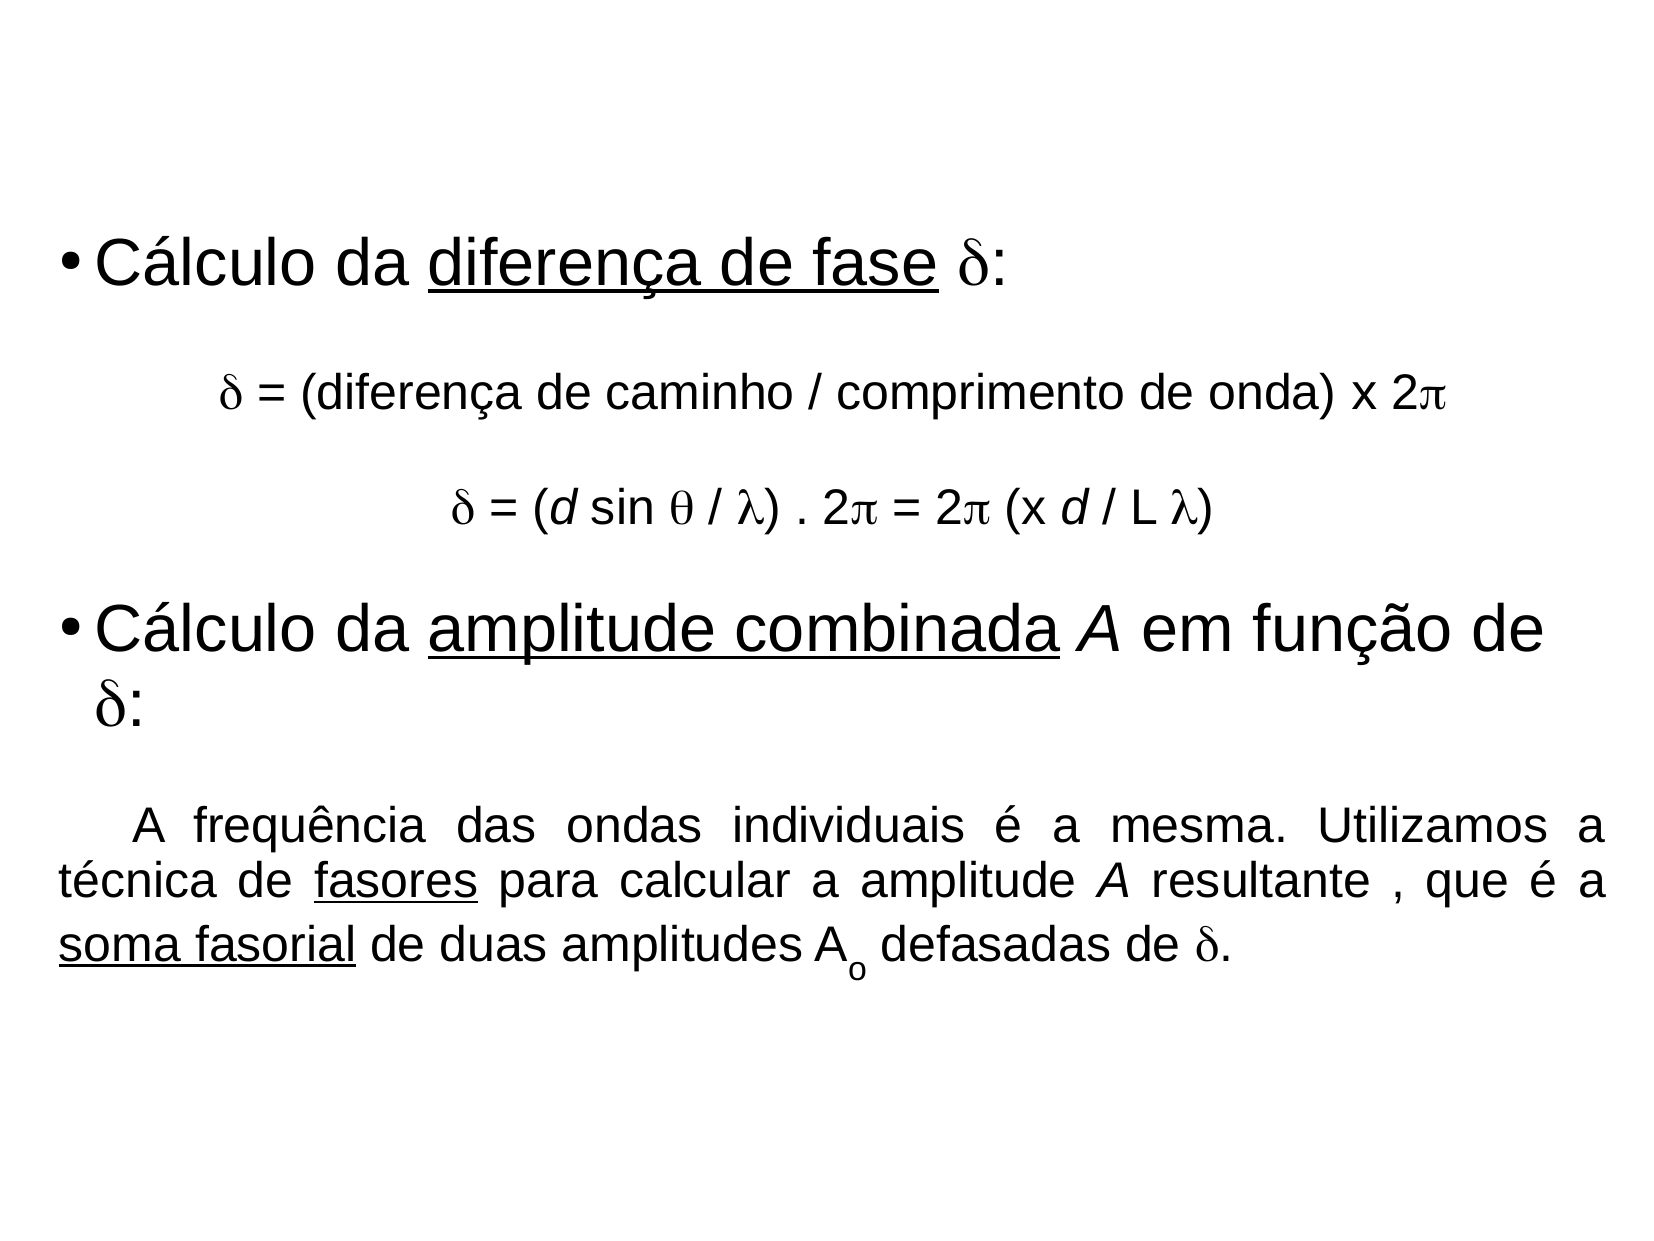

# Cálculo da diferença de fase d:
d = (diferença de caminho / comprimento de onda) x 2p
d = (d sin q / l) . 2p = 2p (x d / L l)
Cálculo da amplitude combinada A em função de d:
	A frequência das ondas individuais é a mesma. Utilizamos a técnica de fasores para calcular a amplitude A resultante , que é a soma fasorial de duas amplitudes Ao defasadas de d.